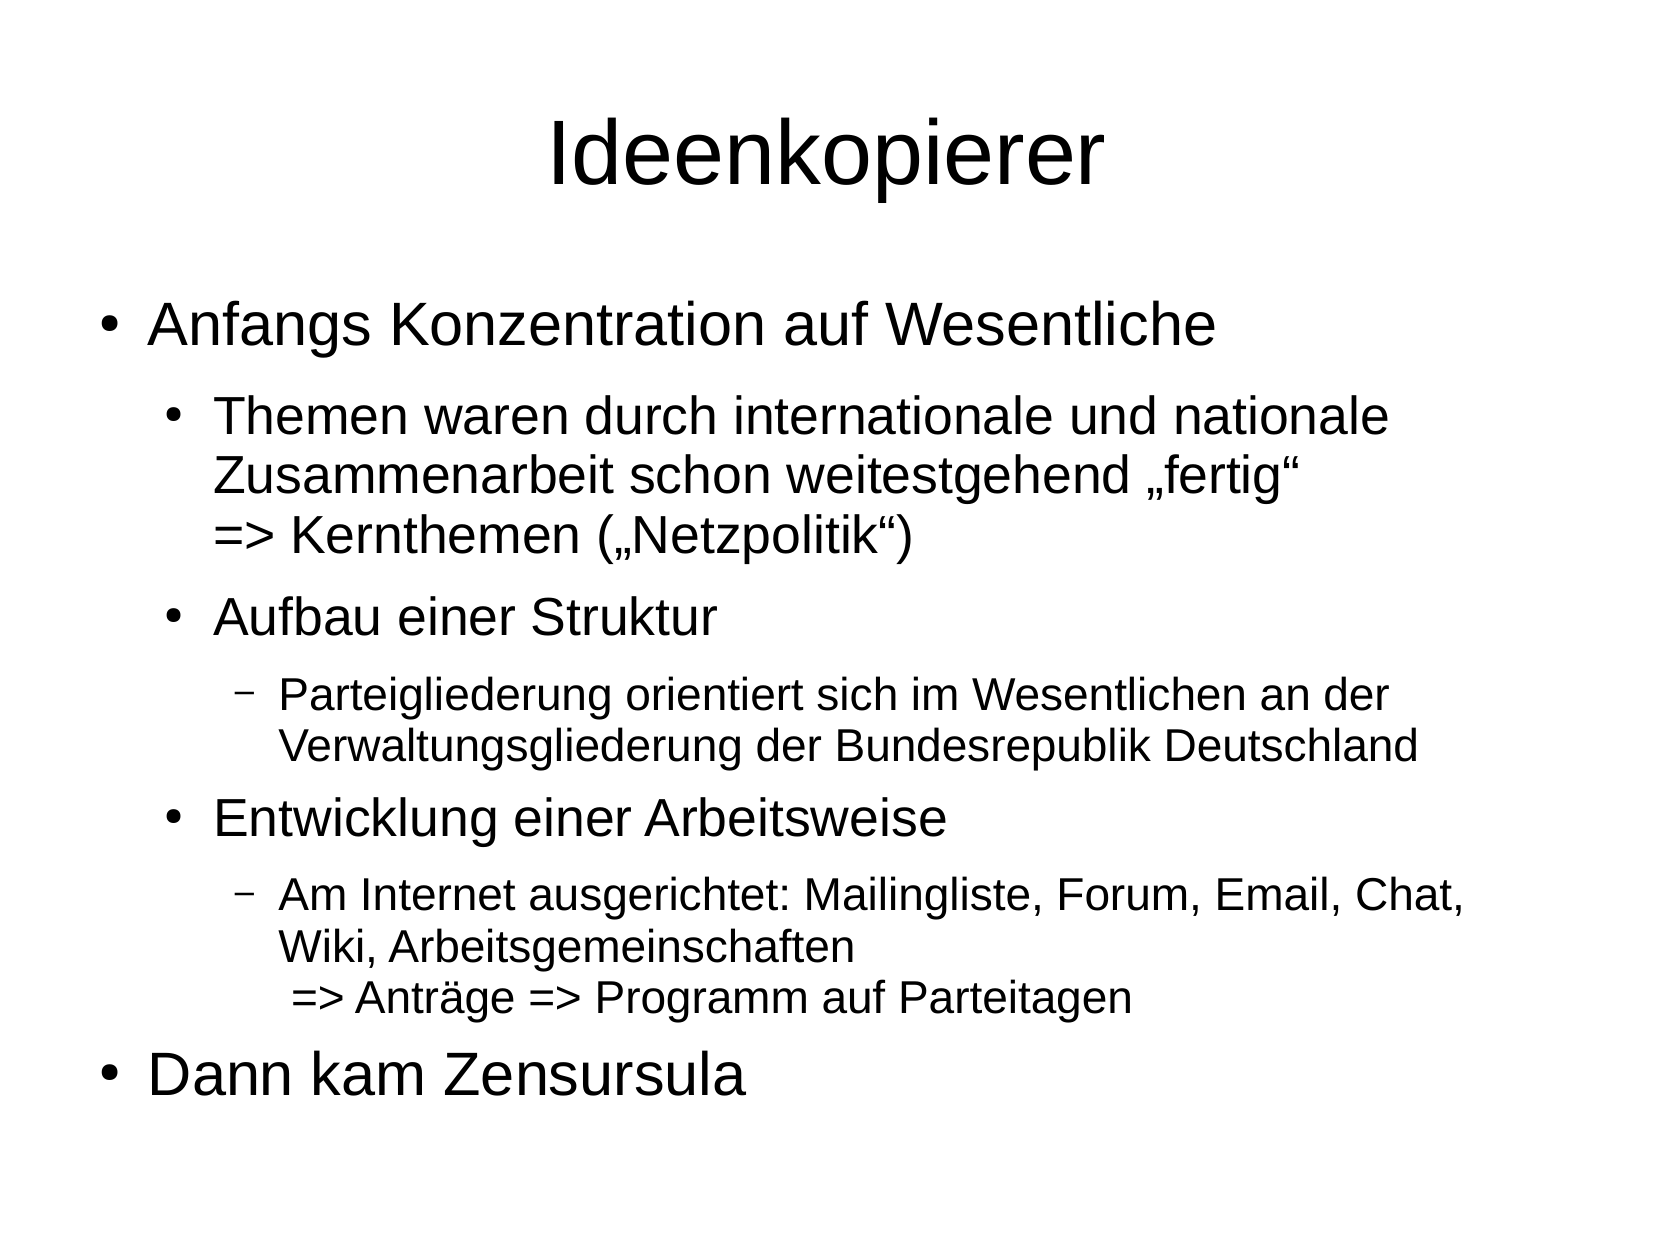

# Ideenkopierer
Anfangs Konzentration auf Wesentliche
Themen waren durch internationale und nationale Zusammenarbeit schon weitestgehend „fertig“
=> Kernthemen („Netzpolitik“)
Aufbau einer Struktur
Parteigliederung orientiert sich im Wesentlichen an der Verwaltungsgliederung der Bundesrepublik Deutschland
Entwicklung einer Arbeitsweise
Am Internet ausgerichtet: Mailingliste, Forum, Email, Chat, Wiki, Arbeitsgemeinschaften
 => Anträge => Programm auf Parteitagen
Dann kam Zensursula